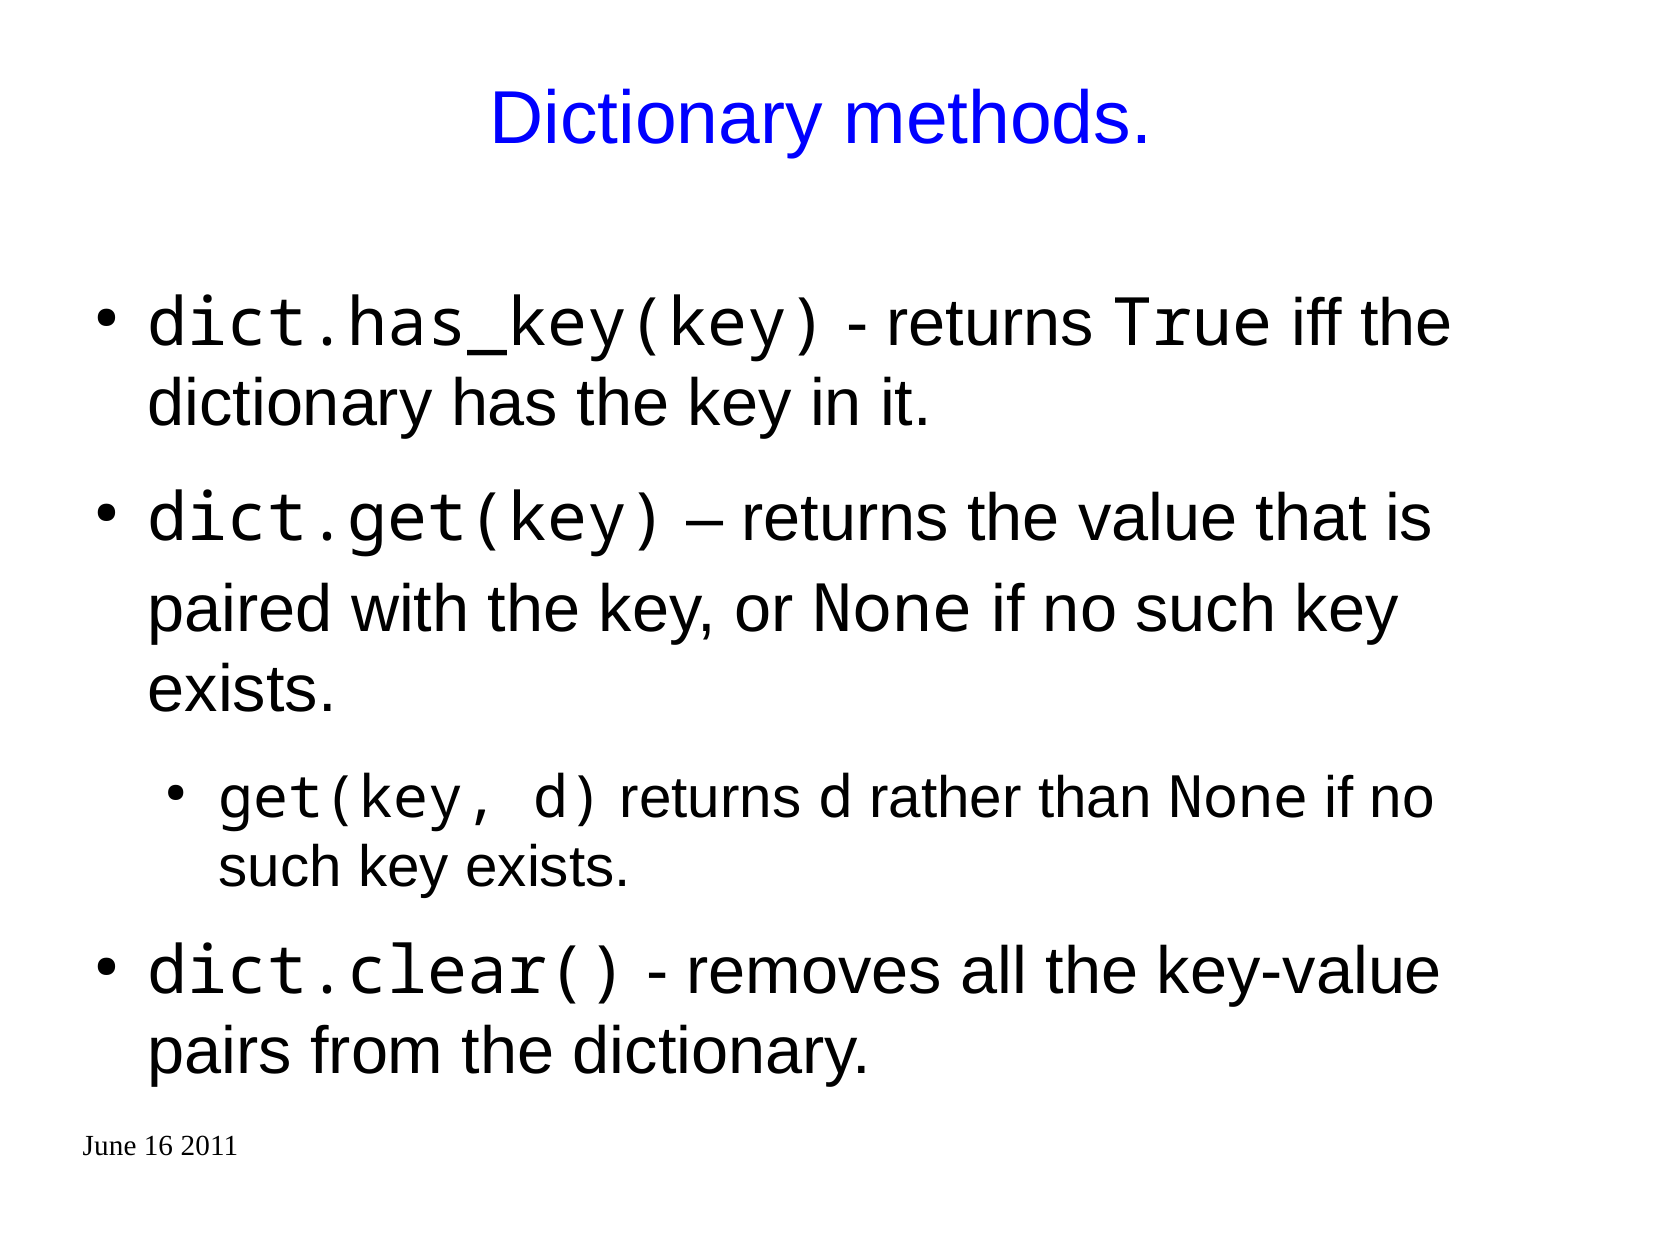

# Dictionary methods.
dict.has_key(key) - returns True iff the dictionary has the key in it.
dict.get(key) – returns the value that is paired with the key, or None if no such key exists.
get(key, d) returns d rather than None if no such key exists.
dict.clear() - removes all the key-value pairs from the dictionary.
June 16 2011